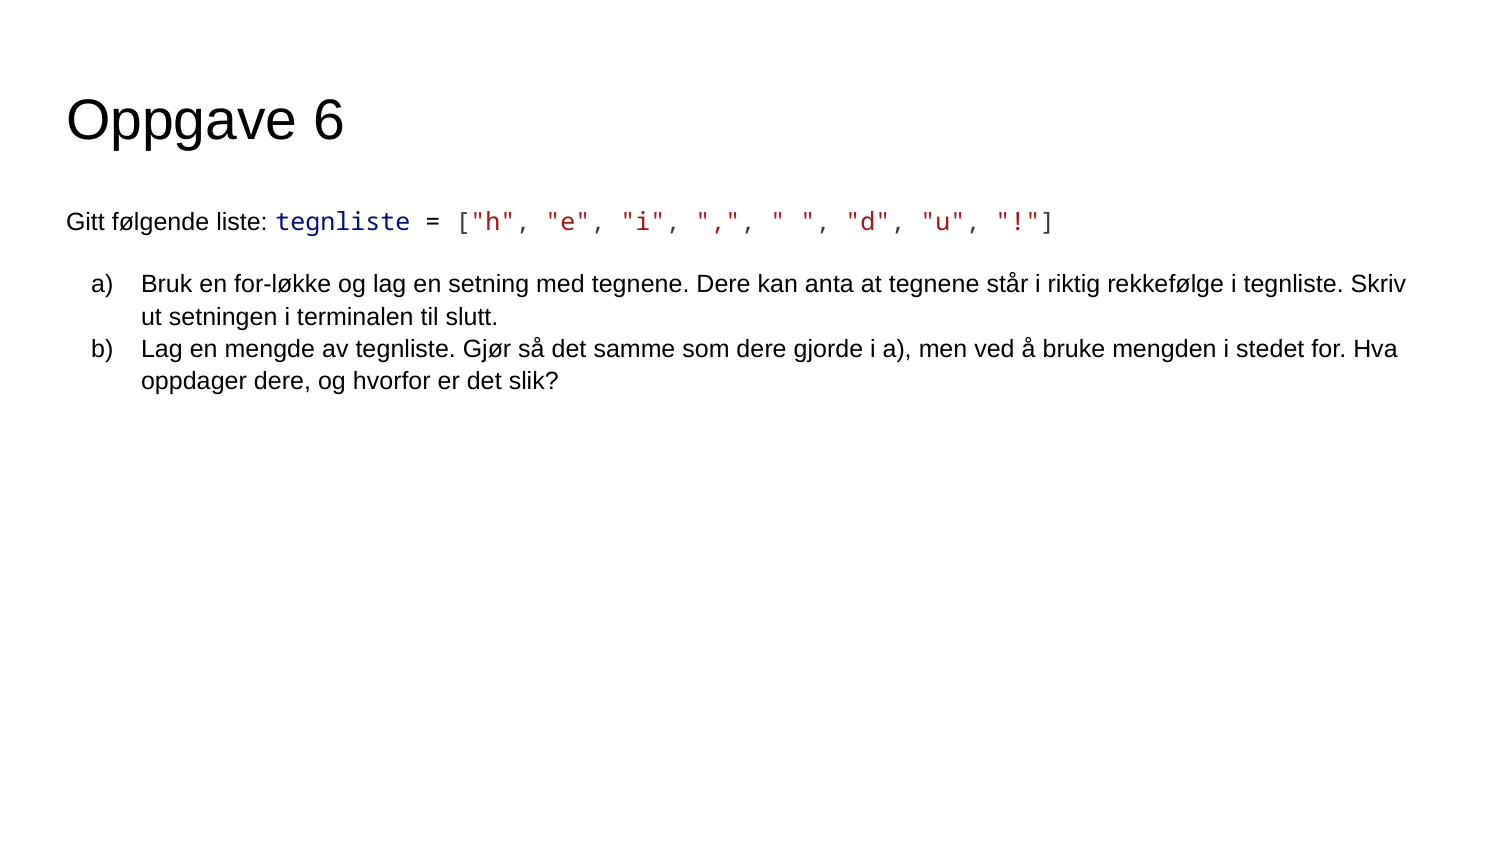

# Oppgave 6
Gitt følgende liste: tegnliste = ["h", "e", "i", ",", " ", "d", "u", "!"]
Bruk en for-løkke og lag en setning med tegnene. Dere kan anta at tegnene står i riktig rekkefølge i tegnliste. Skriv ut setningen i terminalen til slutt.
Lag en mengde av tegnliste. Gjør så det samme som dere gjorde i a), men ved å bruke mengden i stedet for. Hva oppdager dere, og hvorfor er det slik?